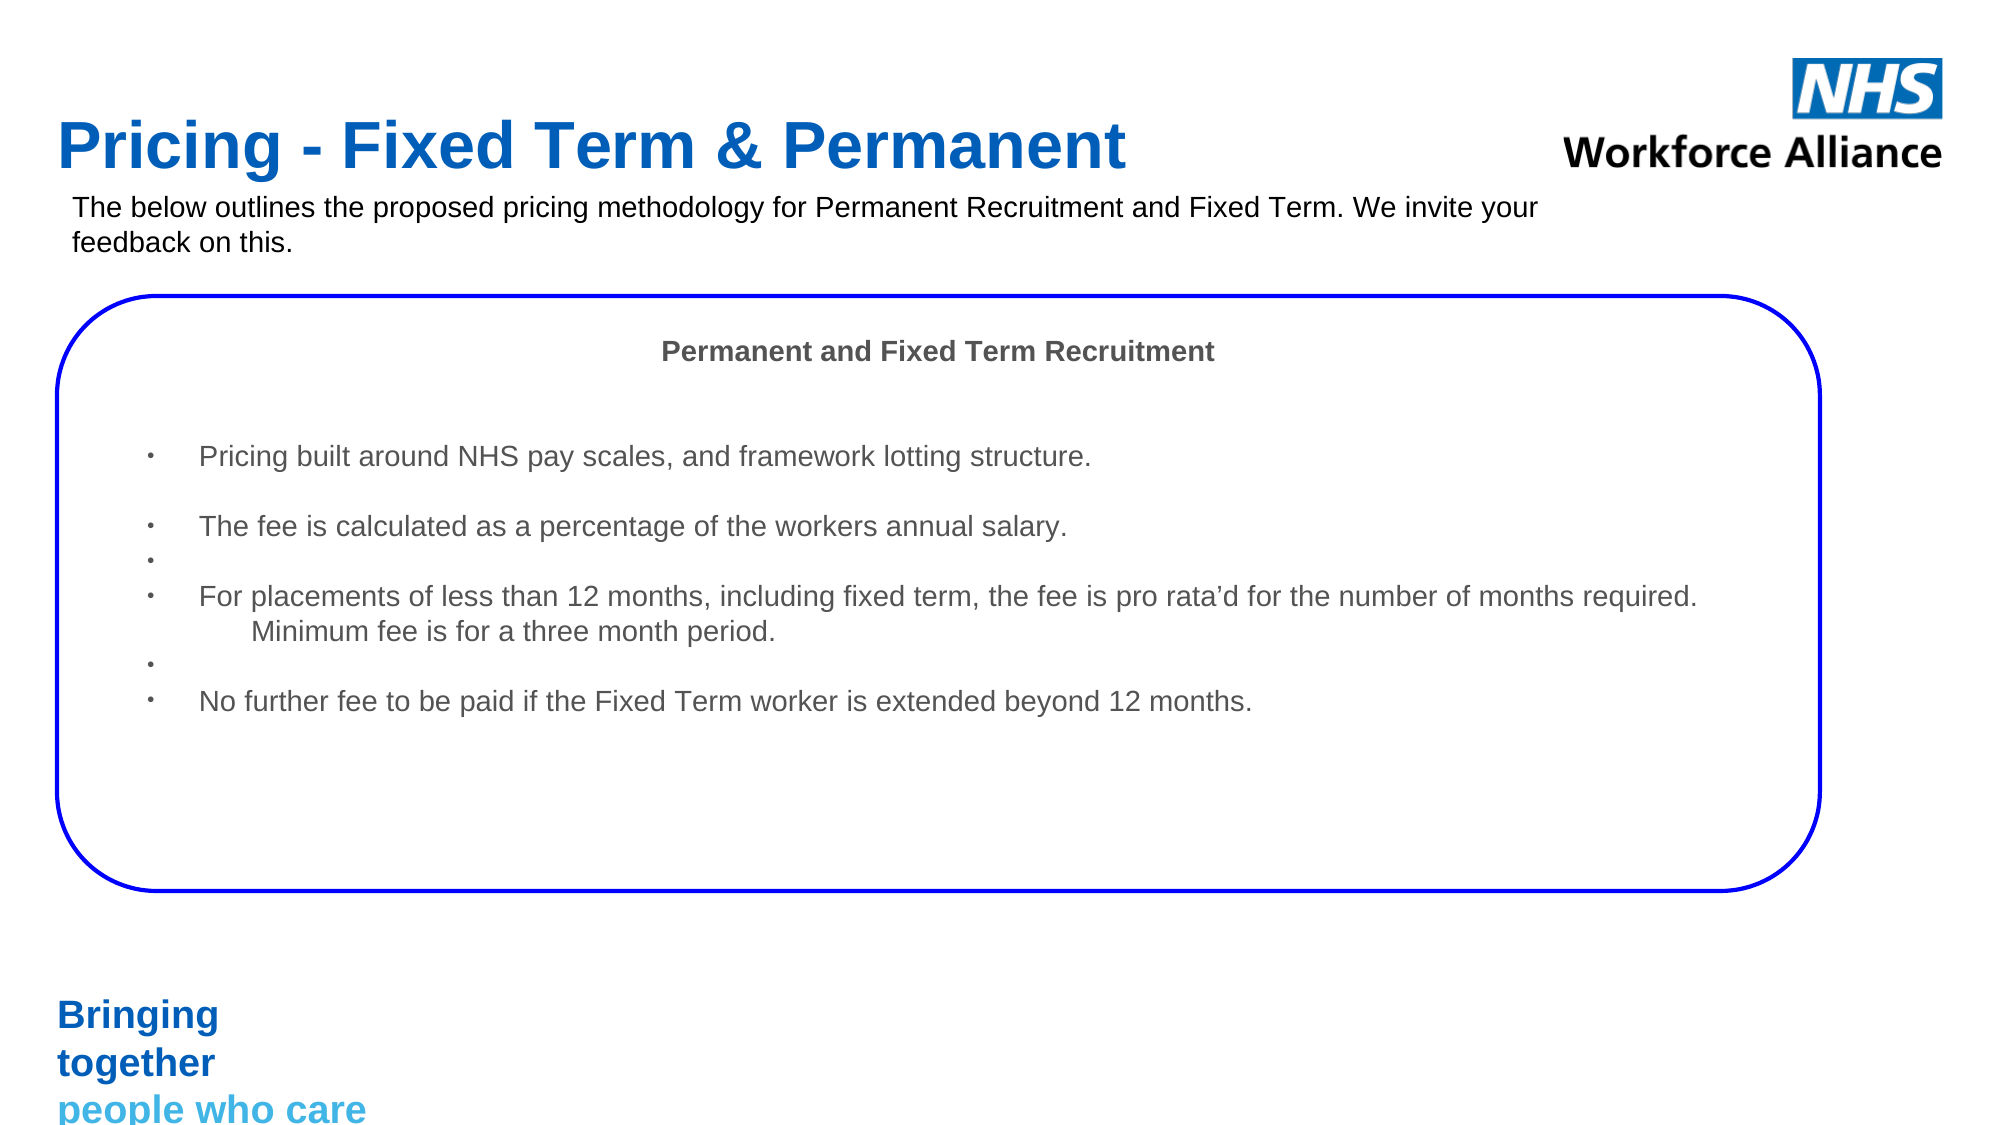

# Pricing - Fixed Term & Permanent
The below outlines the proposed pricing methodology for Permanent Recruitment and Fixed Term. We invite your feedback on this.
Permanent and Fixed Term Recruitment
Pricing built around NHS pay scales, and framework lotting structure.
The fee is calculated as a percentage of the workers annual salary.
For placements of less than 12 months, including fixed term, the fee is pro rata’d for the number of months required. Minimum fee is for a three month period.
No further fee to be paid if the Fixed Term worker is extended beyond 12 months.
Bringing together
people who care